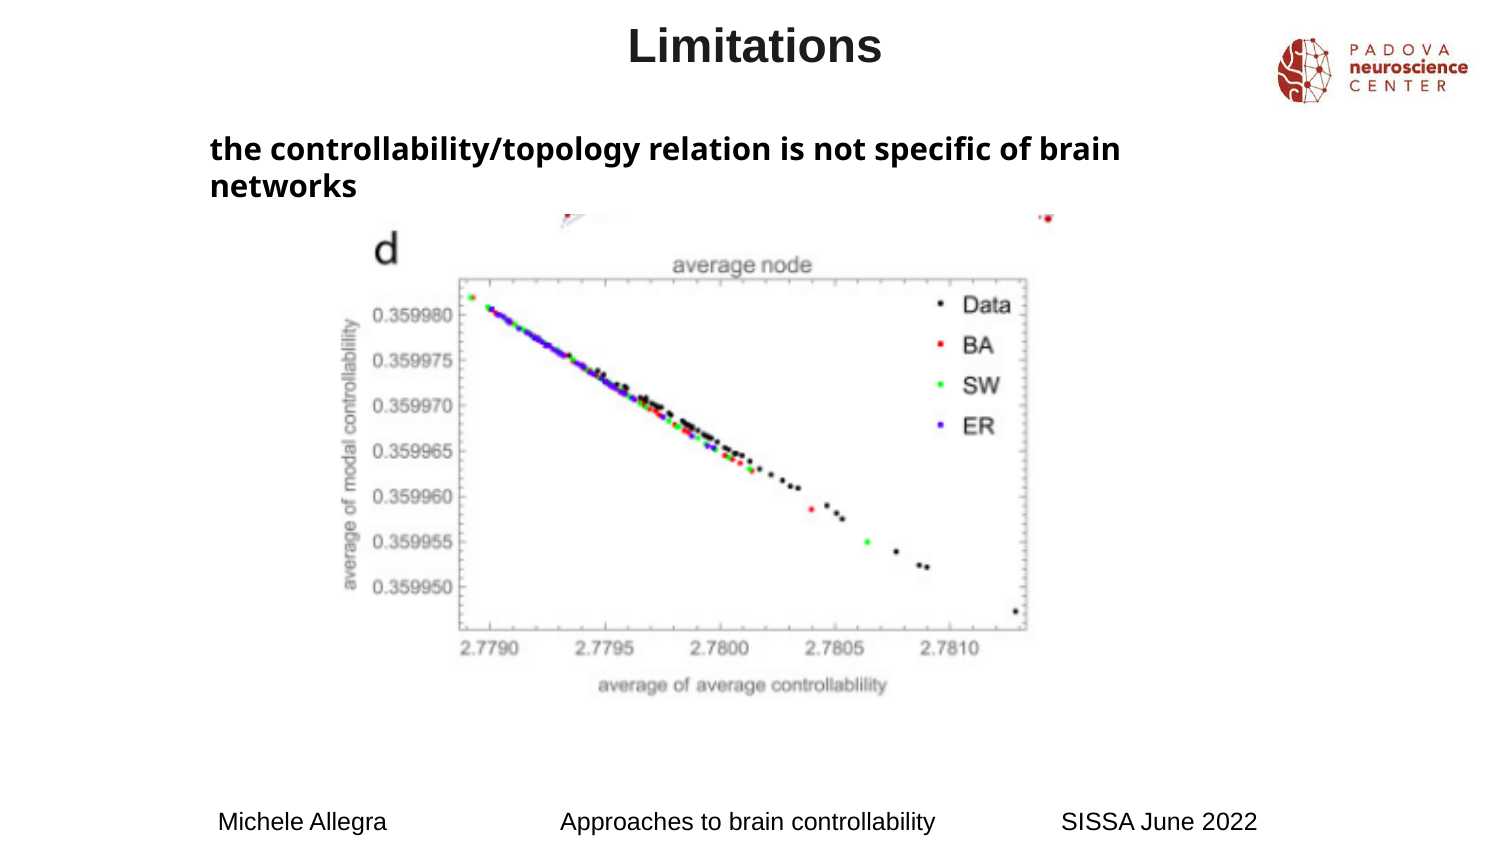

Limitations
the controllability/topology relation is not specific of brain networks
Michele Allegra Approaches to brain controllability SISSA June 2022